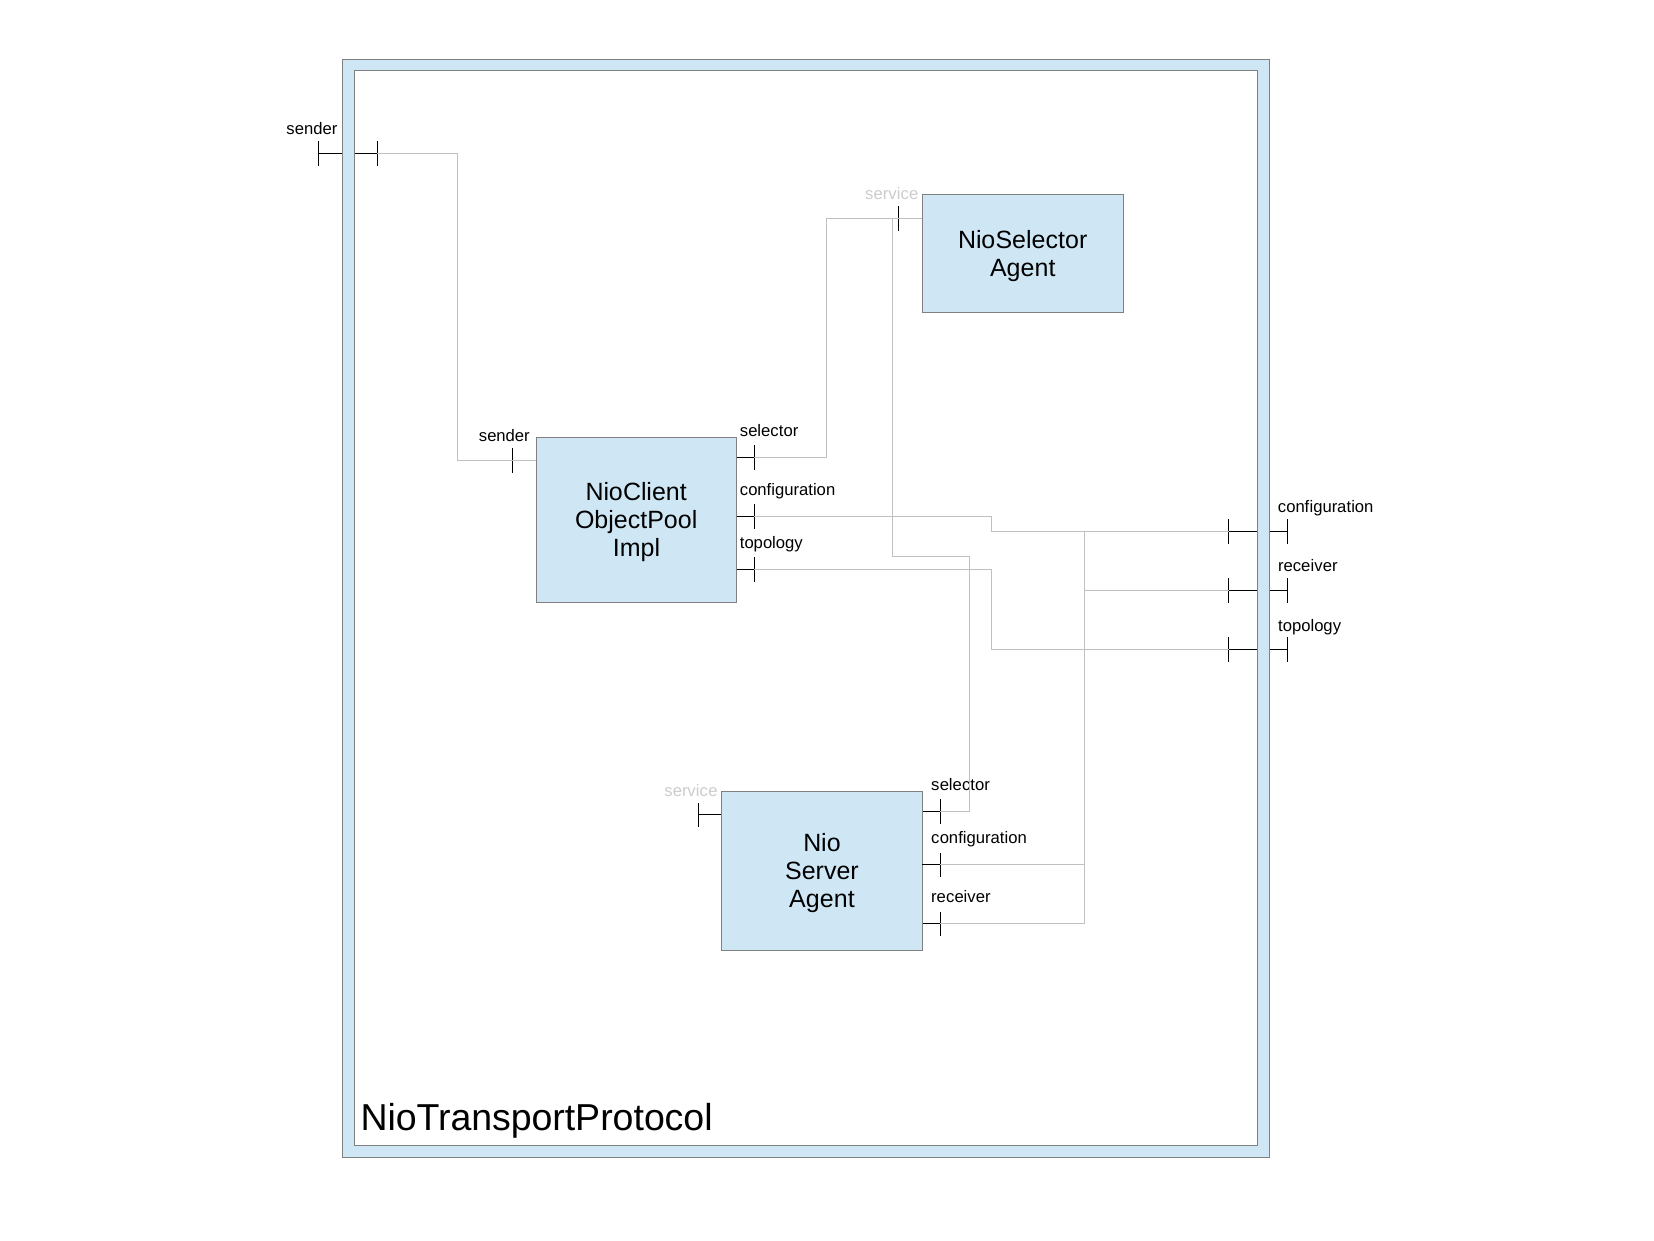

sender
service
NioSelector
Agent
selector
sender
NioClient
ObjectPool
Impl
configuration
configuration
topology
receiver
topology
selector
service
Nio
Server
Agent
configuration
receiver
NioTransportProtocol